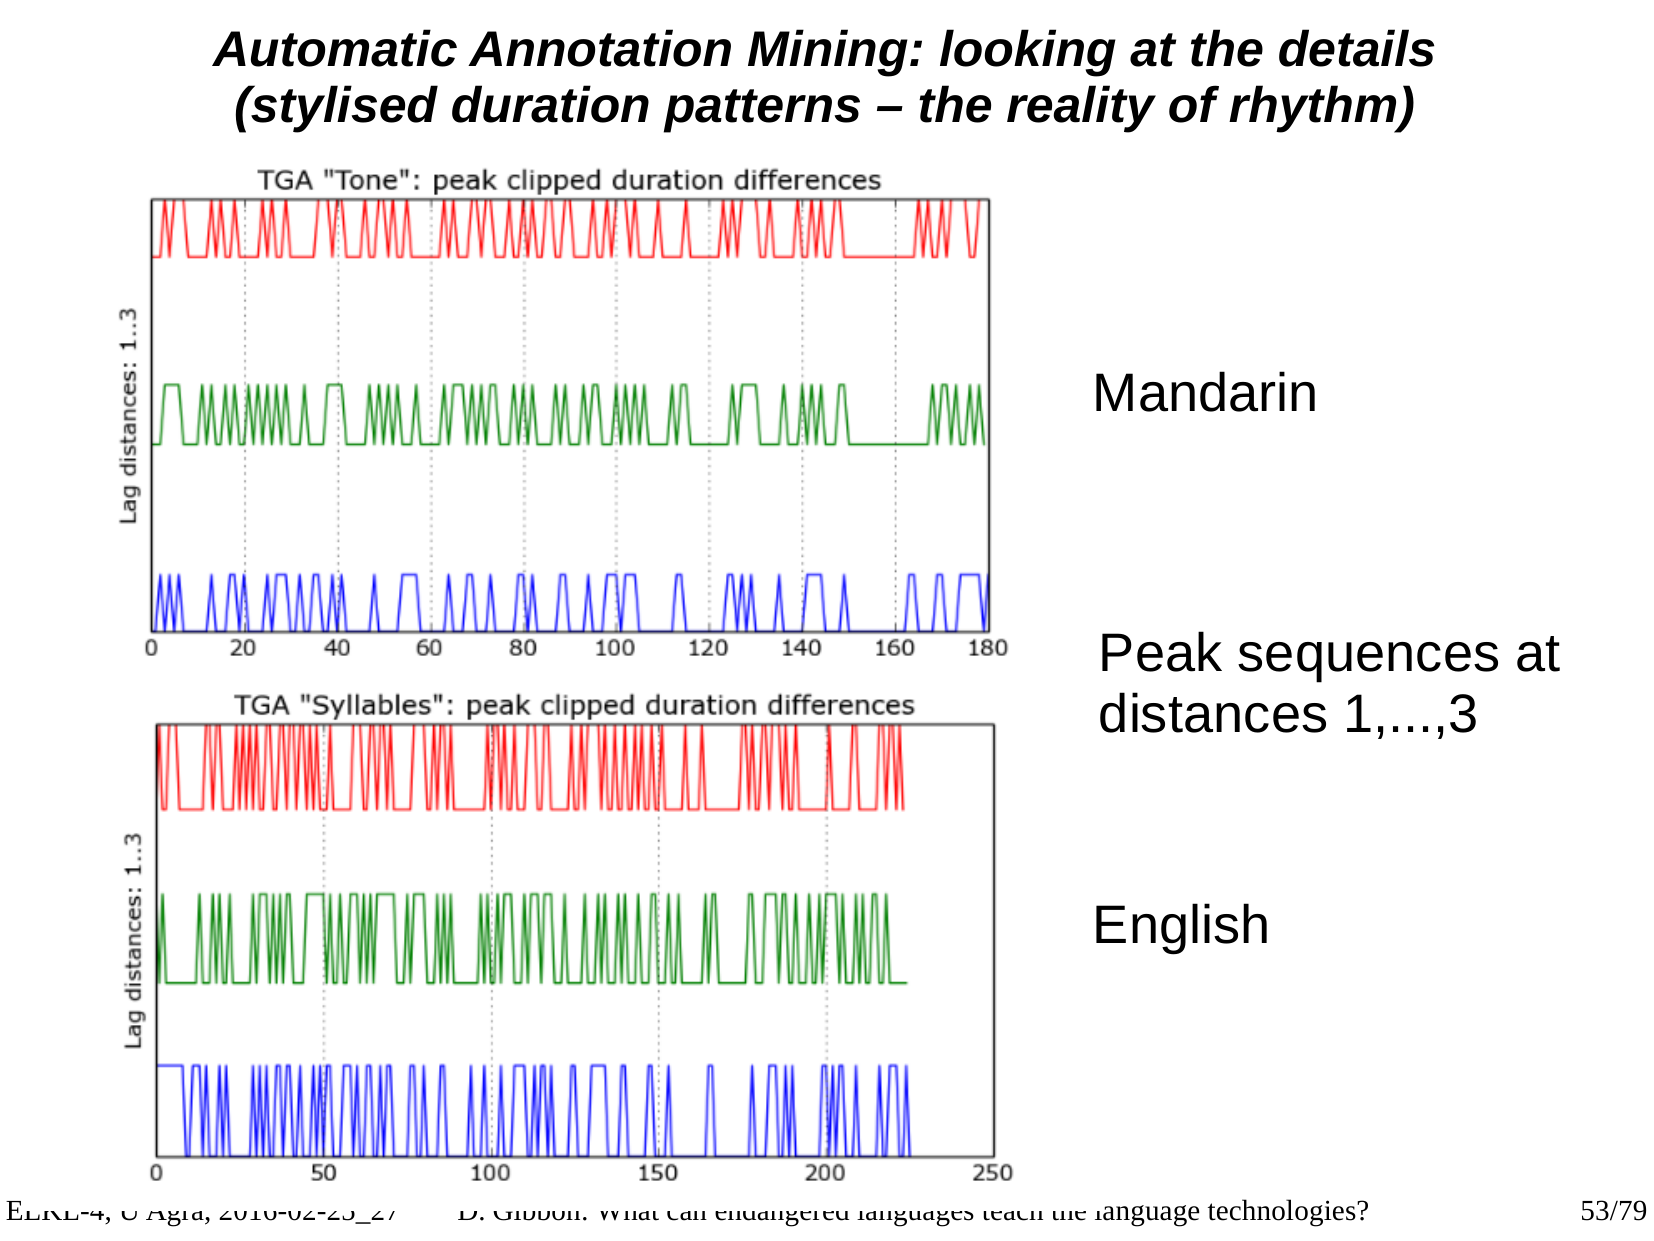

# Automatic Annotation Mining: looking at the details (stylised duration patterns – the reality of rhythm)
Mandarin
Peak sequences at distances 1,...,3
English
ELKL-4, U Agra, 2016-02-25_27
D. Gibbon: What can endangered languages teach the language technologies?
53